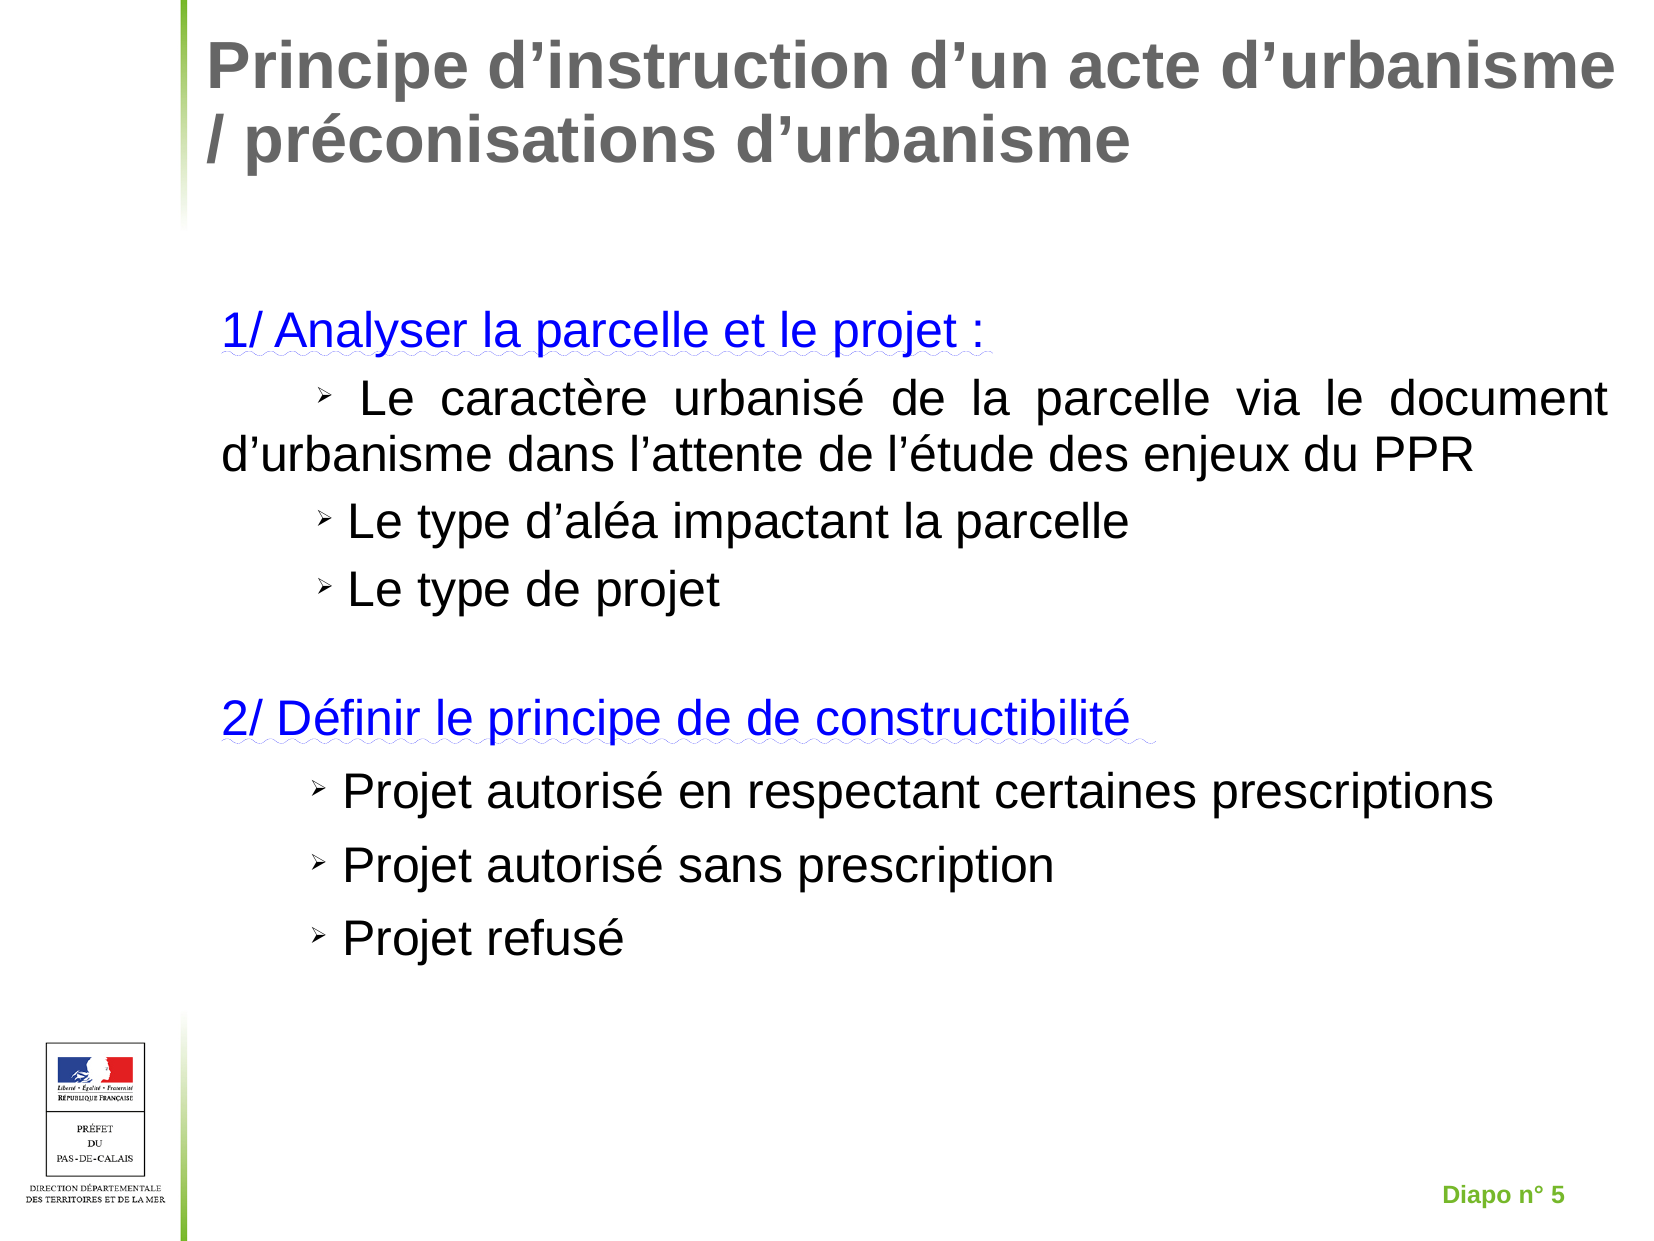

# Principe d’instruction d’un acte d’urbanisme / préconisations d’urbanisme
1/ Analyser la parcelle et le projet :
 Le caractère urbanisé de la parcelle via le document d’urbanisme dans l’attente de l’étude des enjeux du PPR
 Le type d’aléa impactant la parcelle
 Le type de projet
2/ Définir le principe de de constructibilité
 Projet autorisé en respectant certaines prescriptions
 Projet autorisé sans prescription
 Projet refusé
5